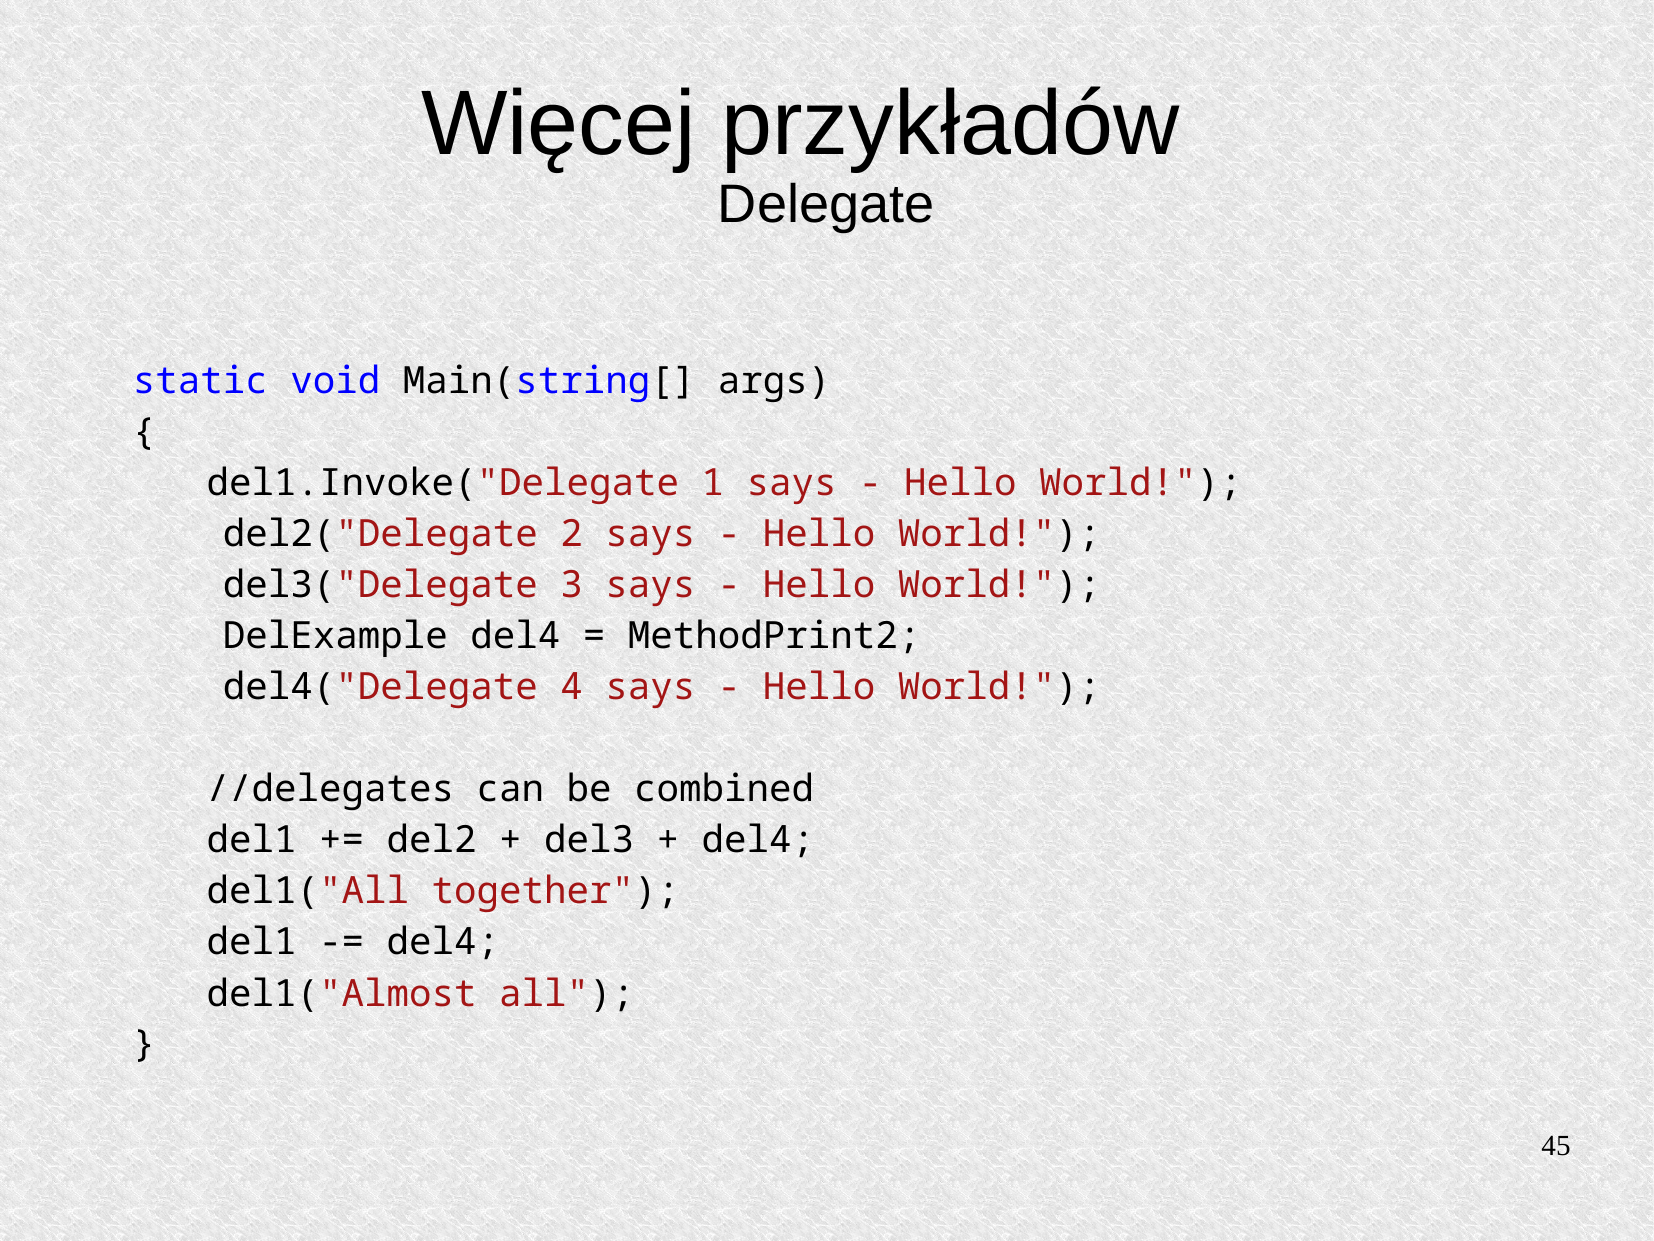

# Więcej przykładów Delegate
static void Main(string[] args)
{
	del1.Invoke("Delegate 1 says - Hello World!");
 del2("Delegate 2 says - Hello World!");
 del3("Delegate 3 says - Hello World!");
 DelExample del4 = MethodPrint2;
 del4("Delegate 4 says - Hello World!");
	//delegates can be combined
	del1 += del2 + del3 + del4;
	del1("All together");
	del1 -= del4;
	del1("Almost all");
}
45